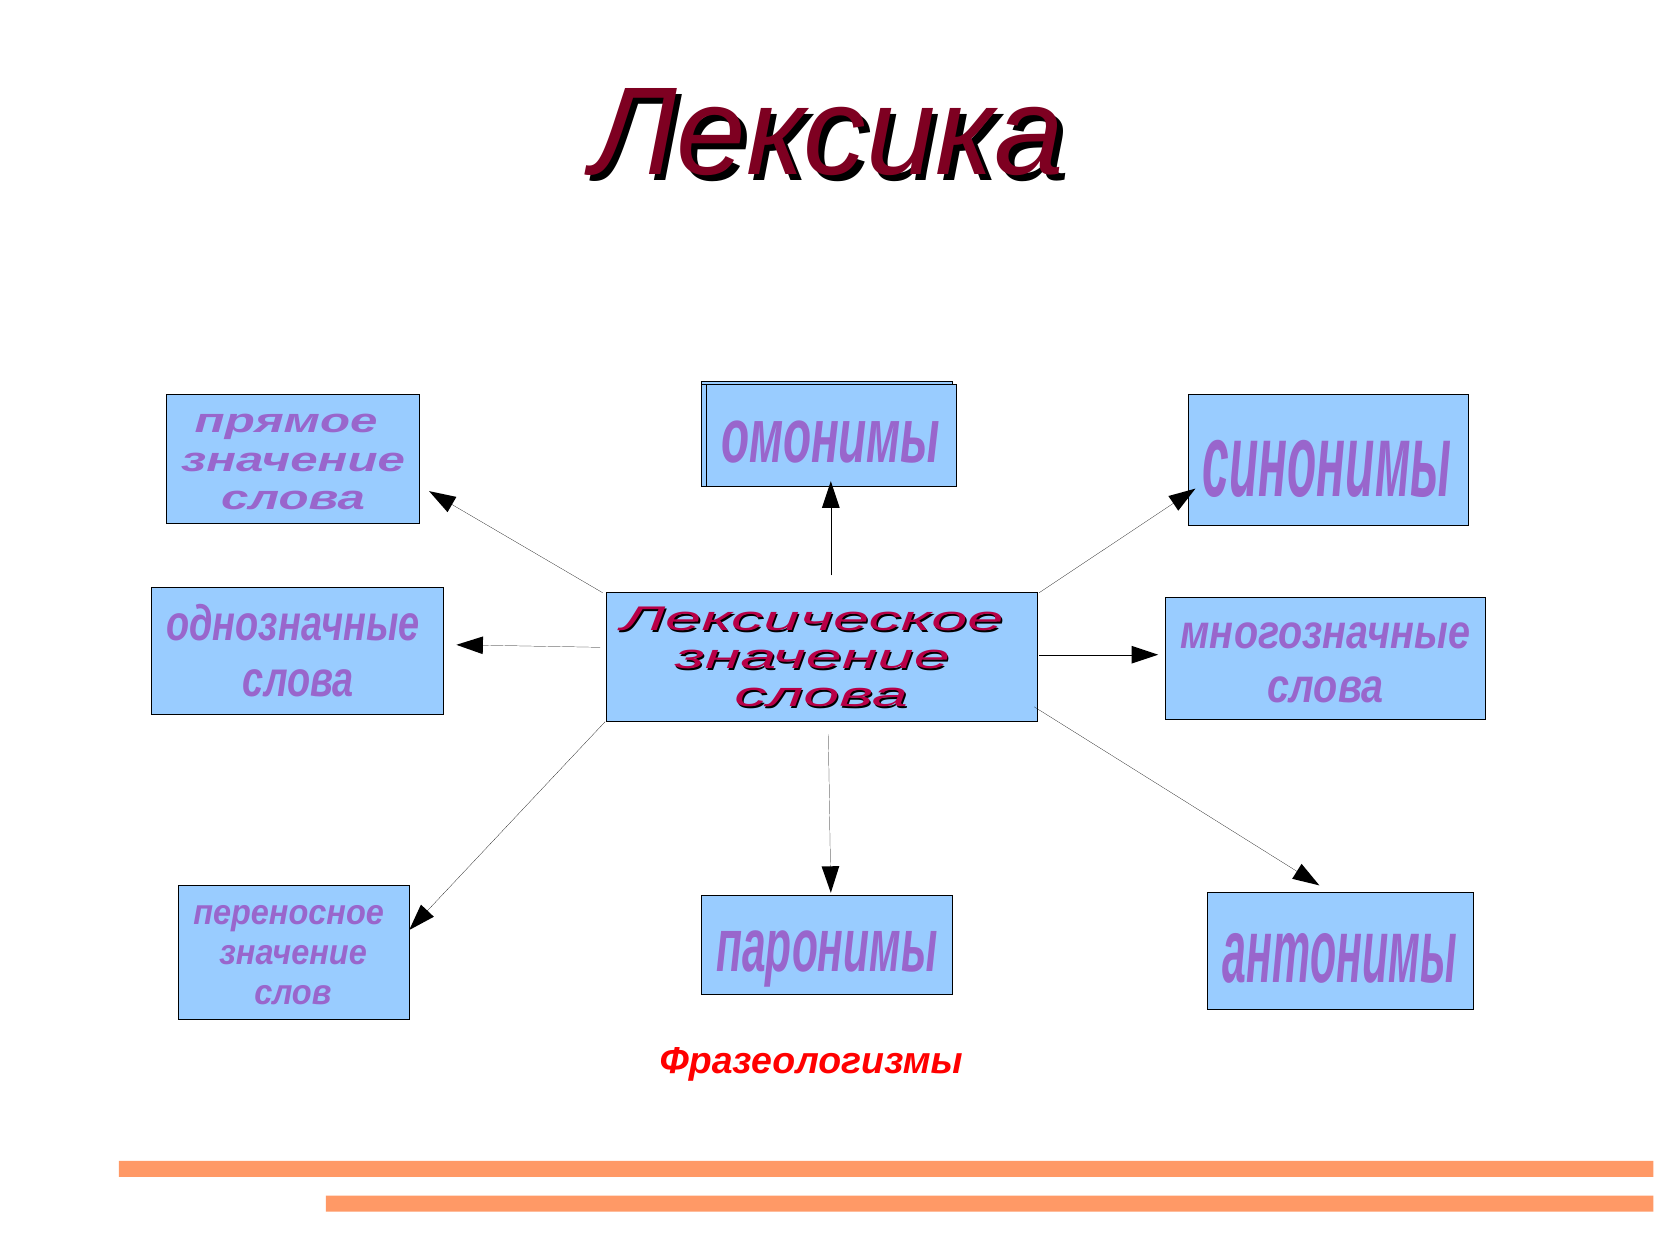

# Лексика
омонимы
прямое
значение
слова
синонимы
однозначные
слова
Лексическое
значение
слова
многозначные
слова
переносное
значение
слов
антонимы
паронимы
Фразеологизмы